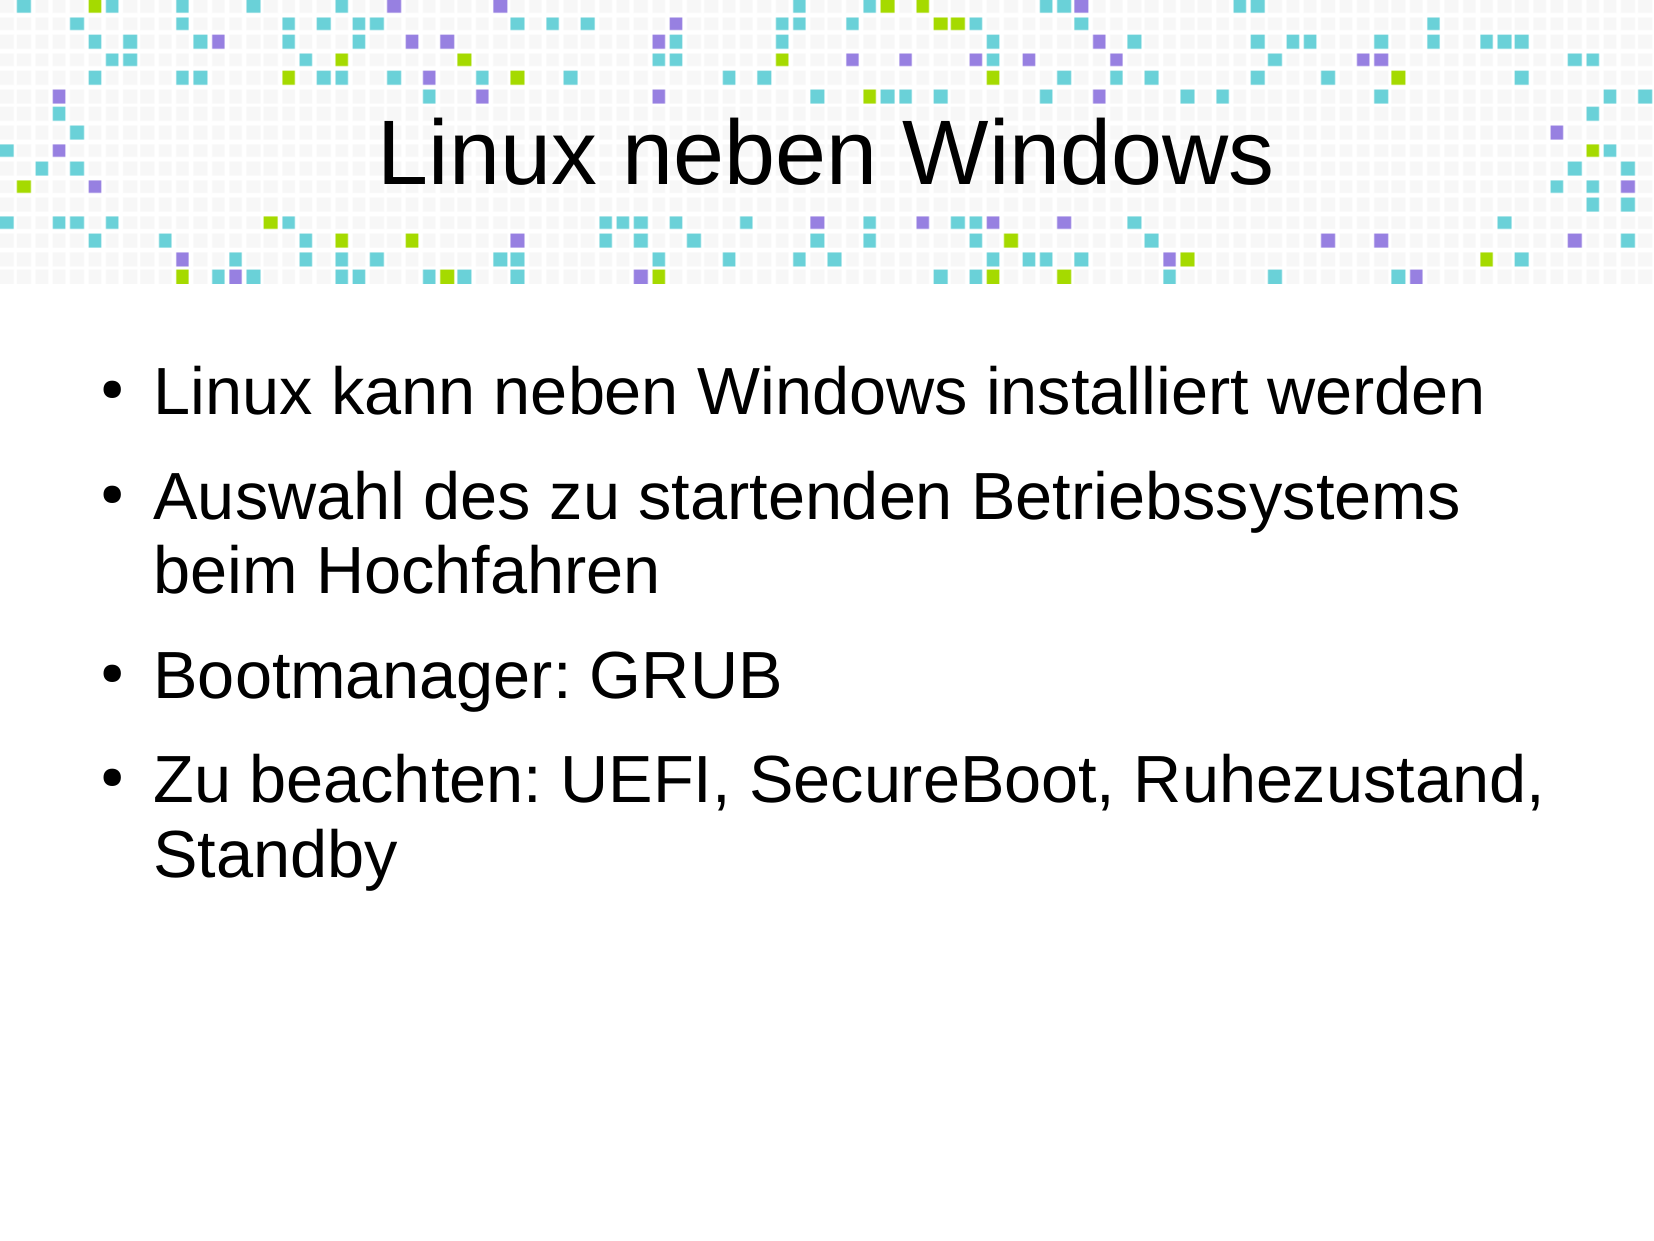

# Linux neben Windows
Linux kann neben Windows installiert werden
Auswahl des zu startenden Betriebssystems beim Hochfahren
Bootmanager: GRUB
Zu beachten: UEFI, SecureBoot, Ruhezustand, Standby